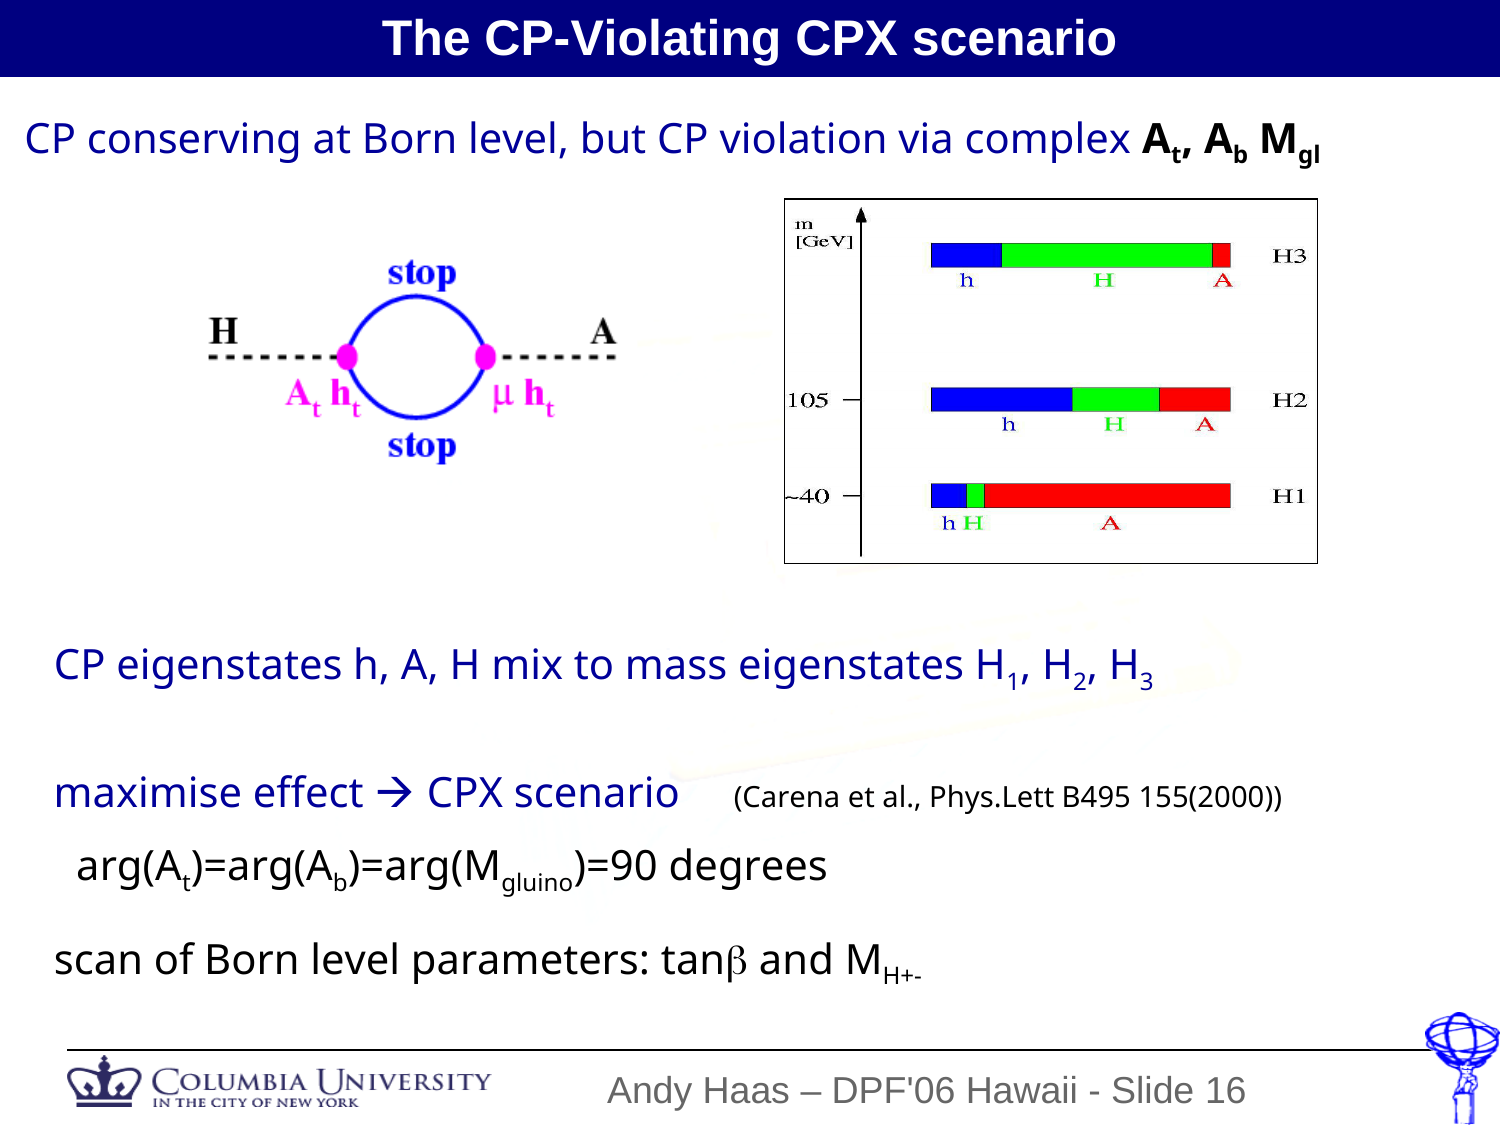

# The CP-Violating CPX scenario
 CP conserving at Born level, but CP violation via complex At, Ab Mgl
 CP eigenstates h, A, H mix to mass eigenstates H1, H2, H3
 maximise effect  CPX scenario (Carena et al., Phys.Lett B495 155(2000))
 arg(At)=arg(Ab)=arg(Mgluino)=90 degrees
 scan of Born level parameters: tan and MH+-